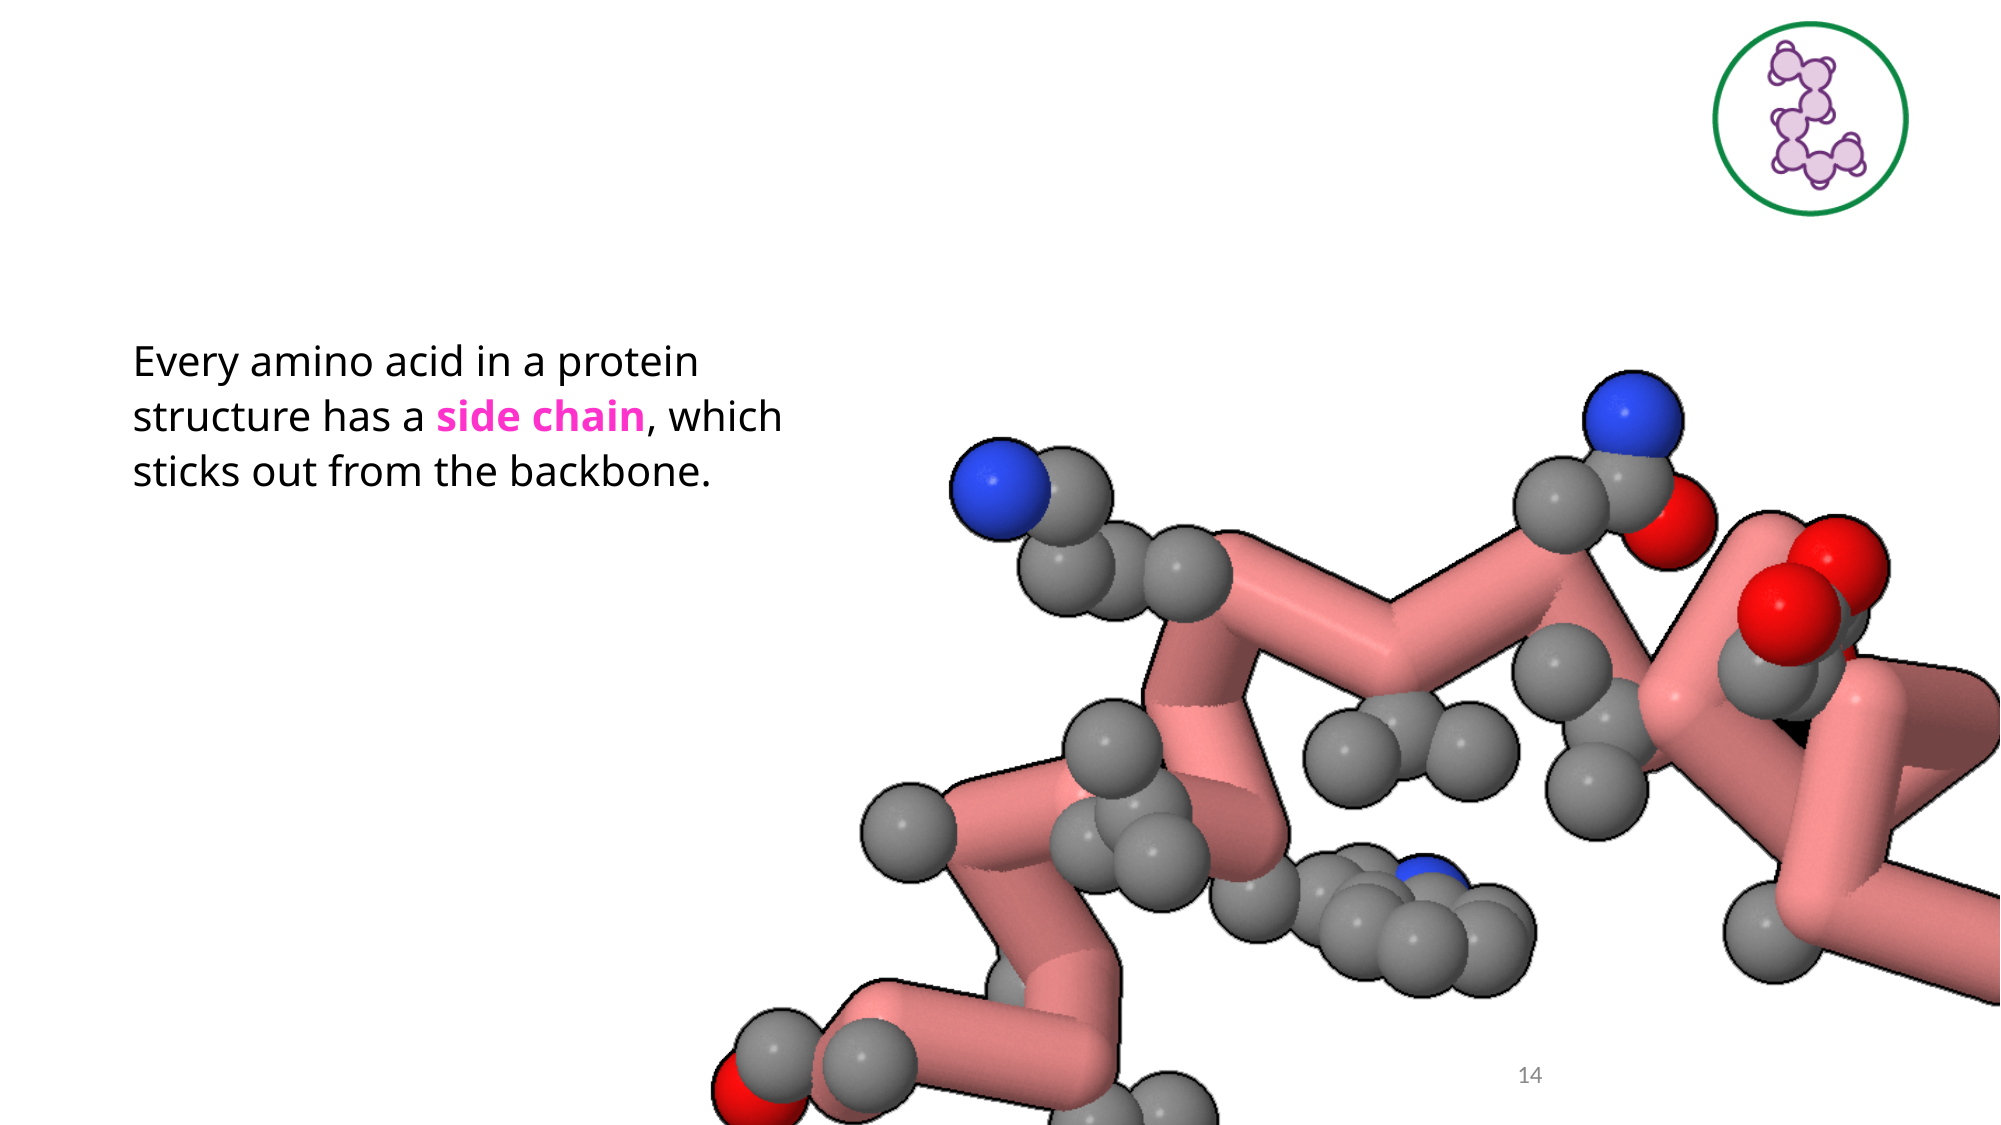

Primary Structure: Amino Acid Sidechains
Every amino acid in a protein structure has a side chain, which sticks out from the backbone.
13